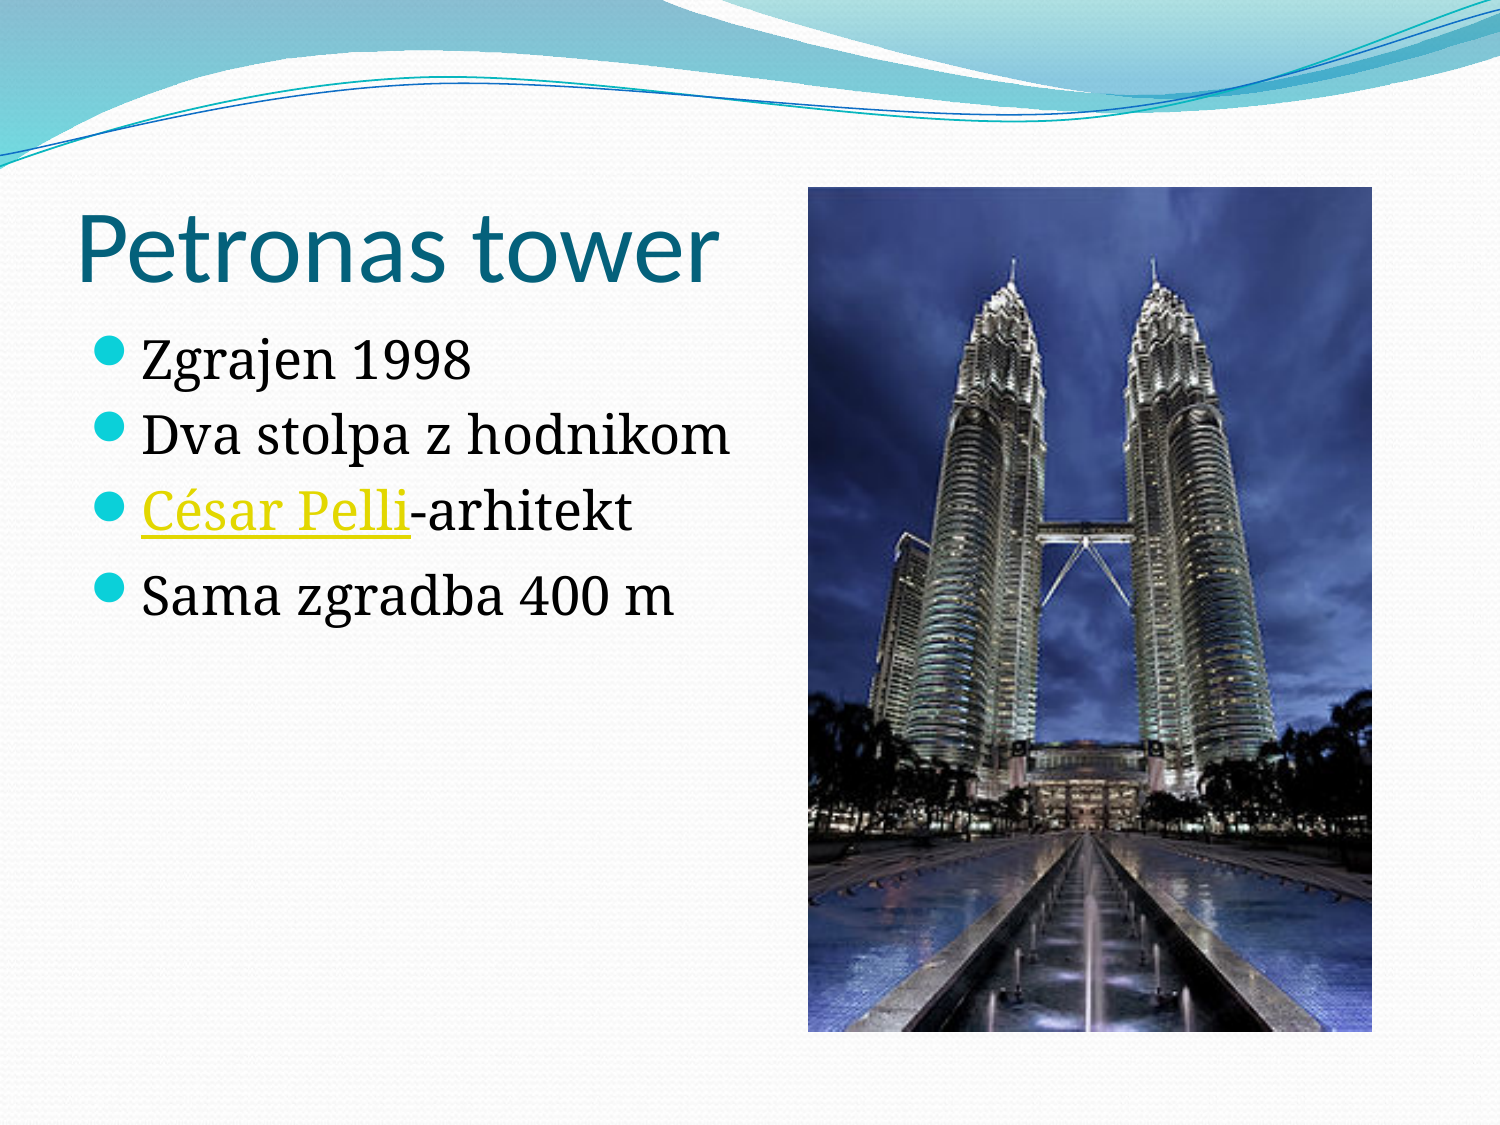

# Petronas tower
Zgrajen 1998
Dva stolpa z hodnikom
César Pelli-arhitekt
Sama zgradba 400 m